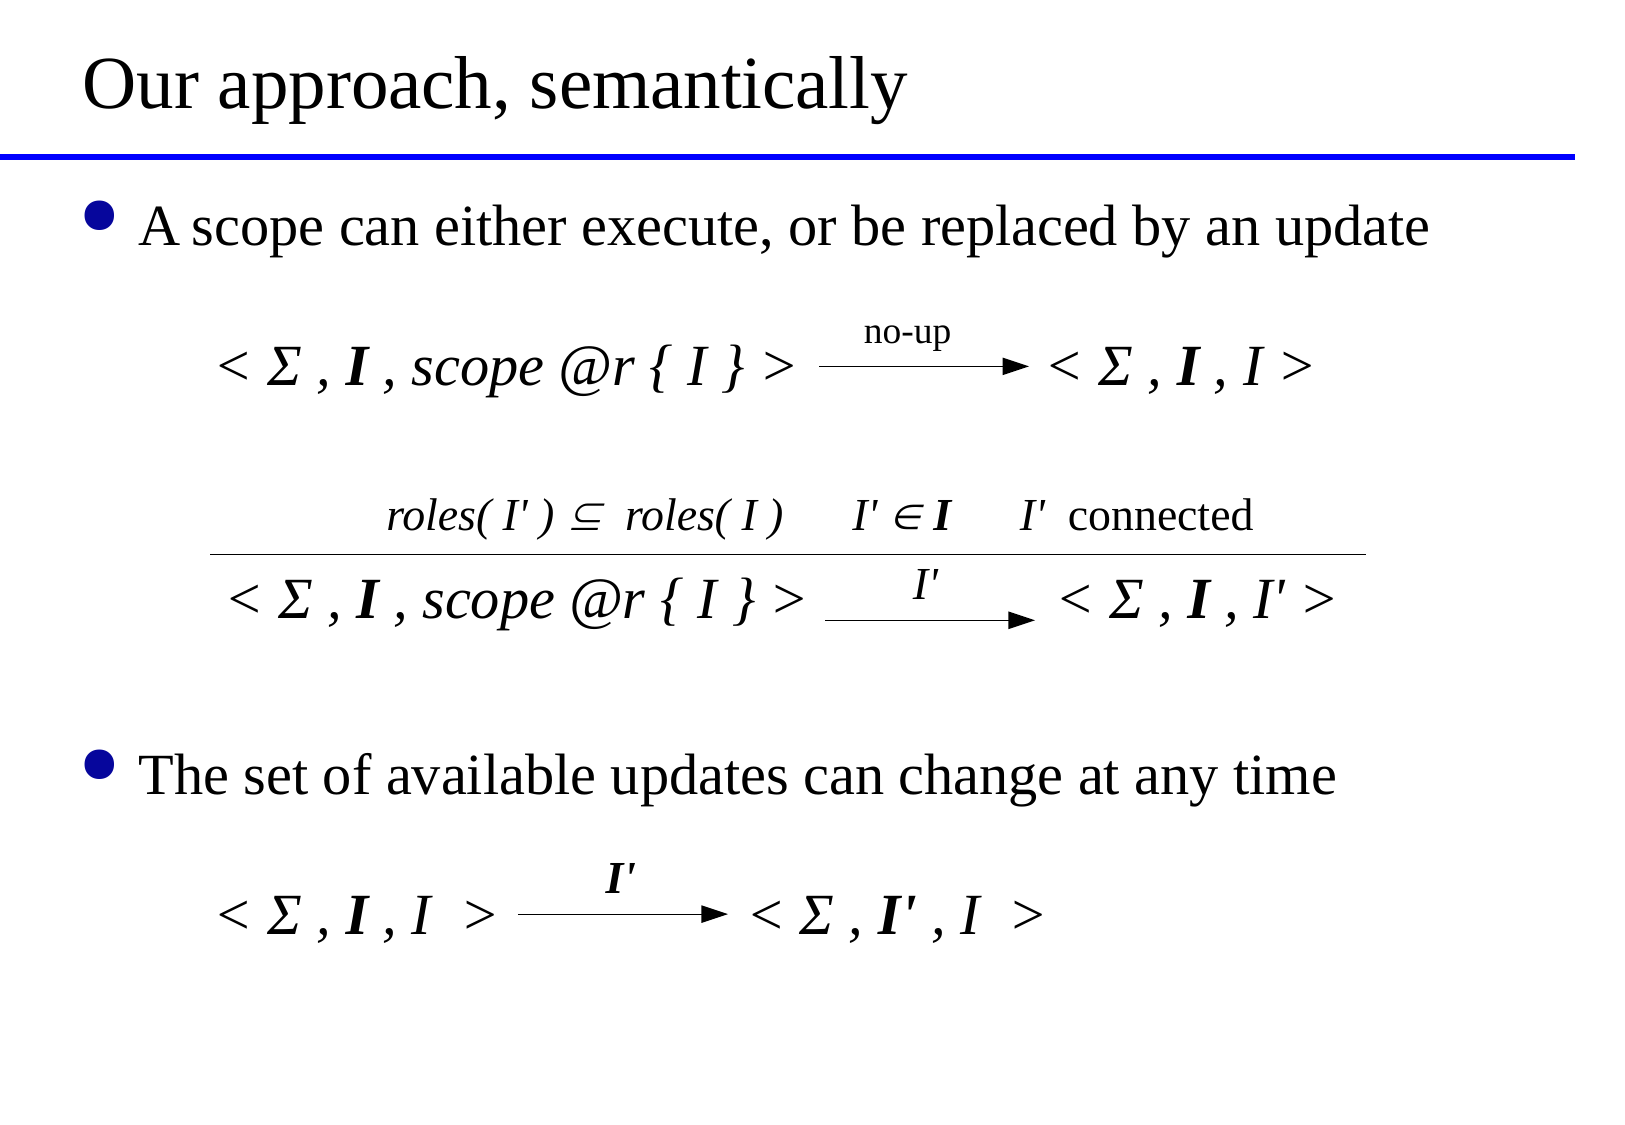

# Our approach, semantically
A scope can either execute, or be replaced by an update
	< Σ , I , scope @r { I } > < Σ , I , I >
< Σ , I , scope @r { I } > < Σ , I , I' >
The set of available updates can change at any time
	< Σ , I , I > < Σ , I' , I >
no-up
roles( I' ) Í roles( I ) I' Î I I' connected
 I'
 I'